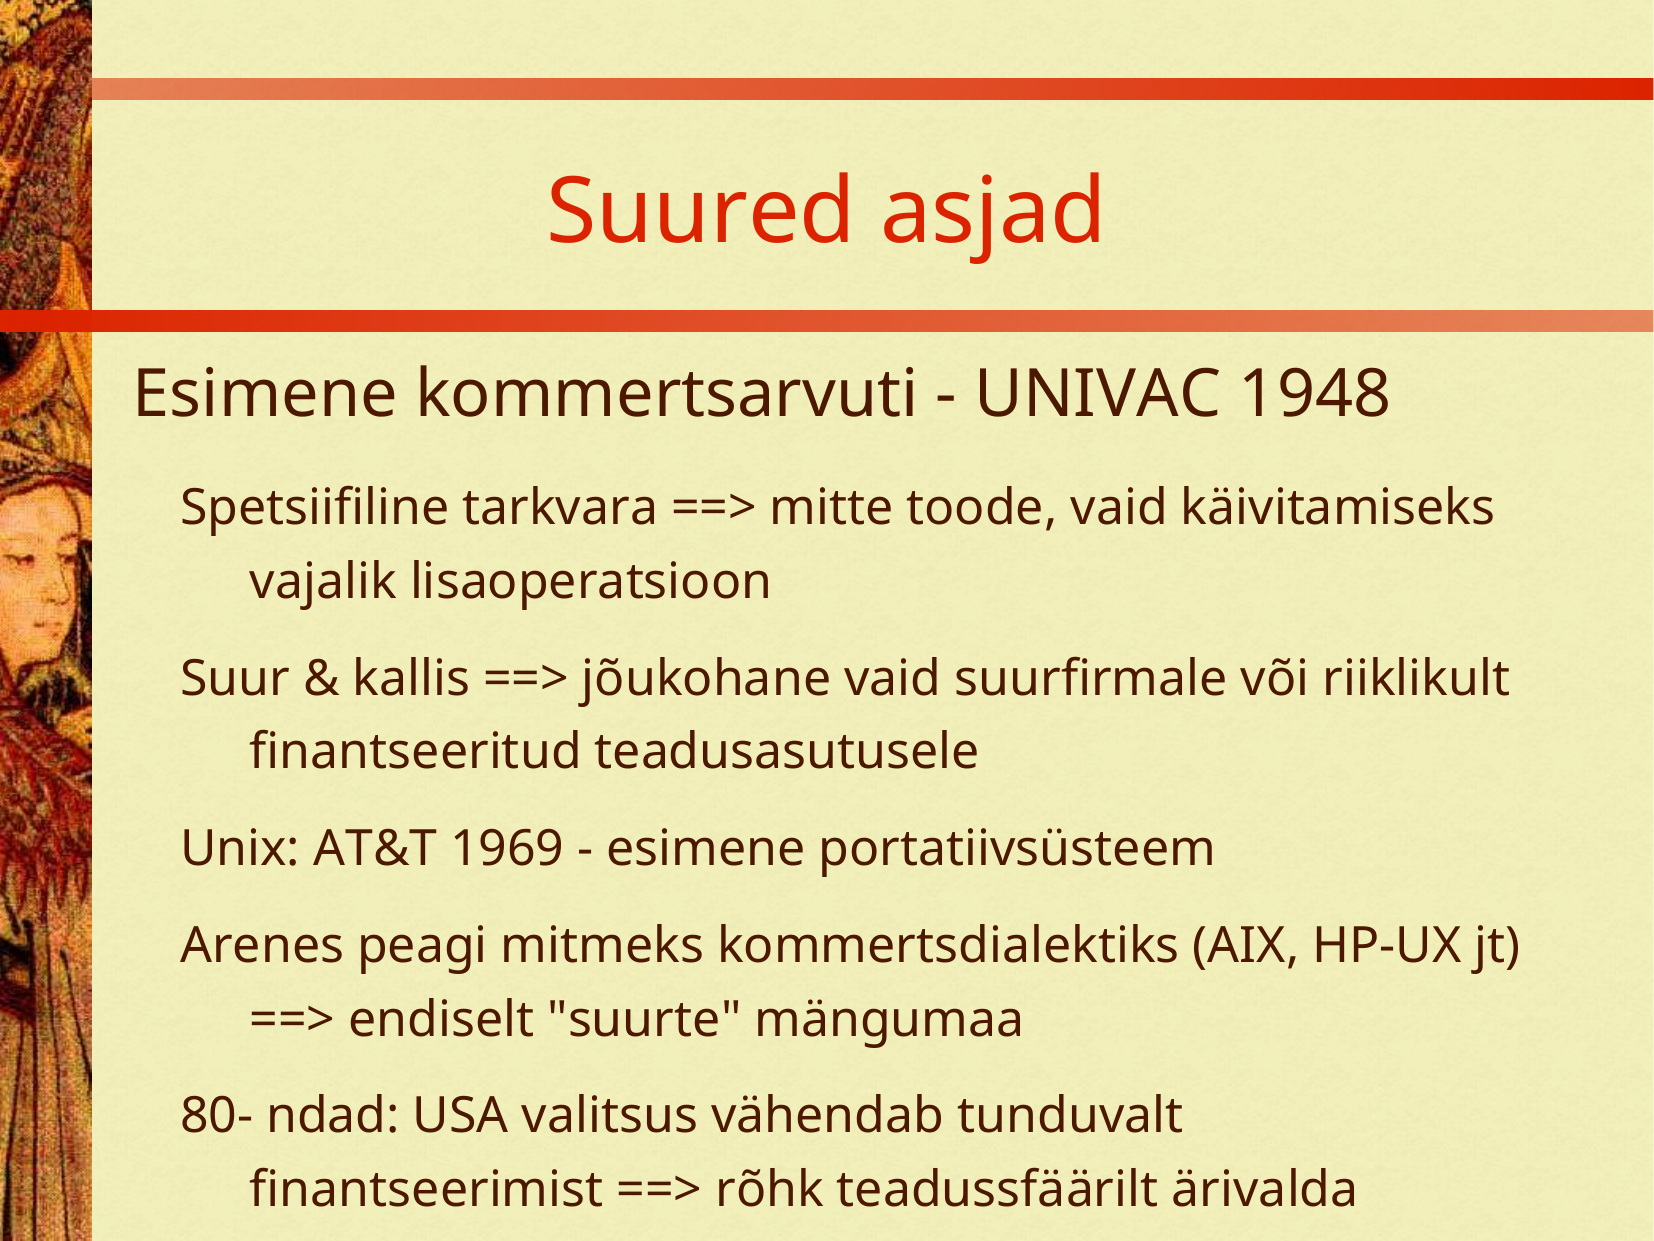

# Suured asjad
Esimene kommertsarvuti - UNIVAC 1948
Spetsiifiline tarkvara ==> mitte toode, vaid käivitamiseks vajalik lisaoperatsioon
Suur & kallis ==> jõukohane vaid suurfirmale või riiklikult finantseeritud teadusasutusele
Unix: AT&T 1969 - esimene portatiivsüsteem
Arenes peagi mitmeks kommertsdialektiks (AIX, HP-UX jt) ==> endiselt "suurte" mängumaa
80- ndad: USA valitsus vähendab tunduvalt finantseerimist ==> rõhk teadussfäärilt ärivalda